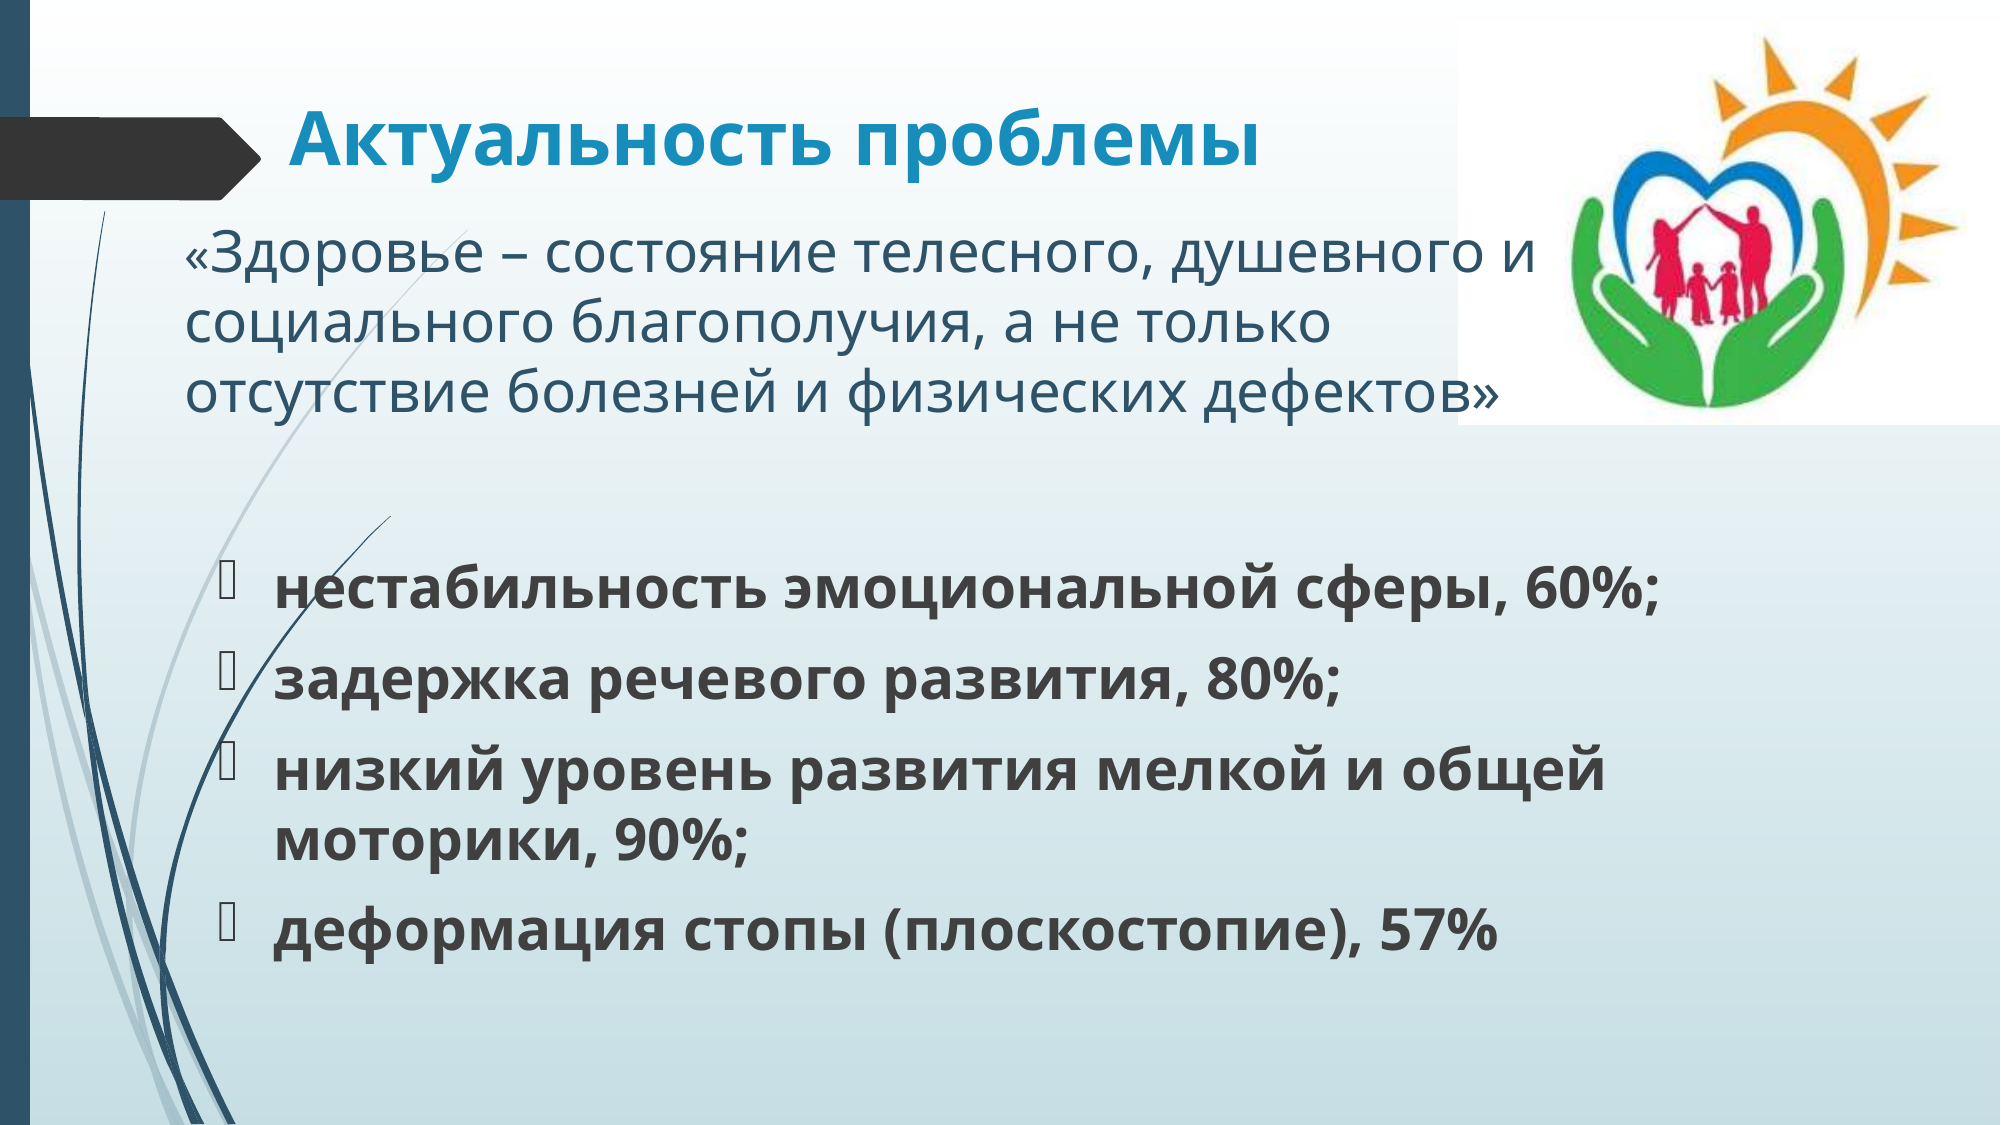

# Актуальность проблемы
«Здоровье – состояние телесного, душевного и социального благополучия, а не только отсутствие болезней и физических дефектов»
нестабильность эмоциональной сферы, 60%;
задержка речевого развития, 80%;
низкий уровень развития мелкой и общей моторики, 90%;
деформация стопы (плоскостопие), 57%